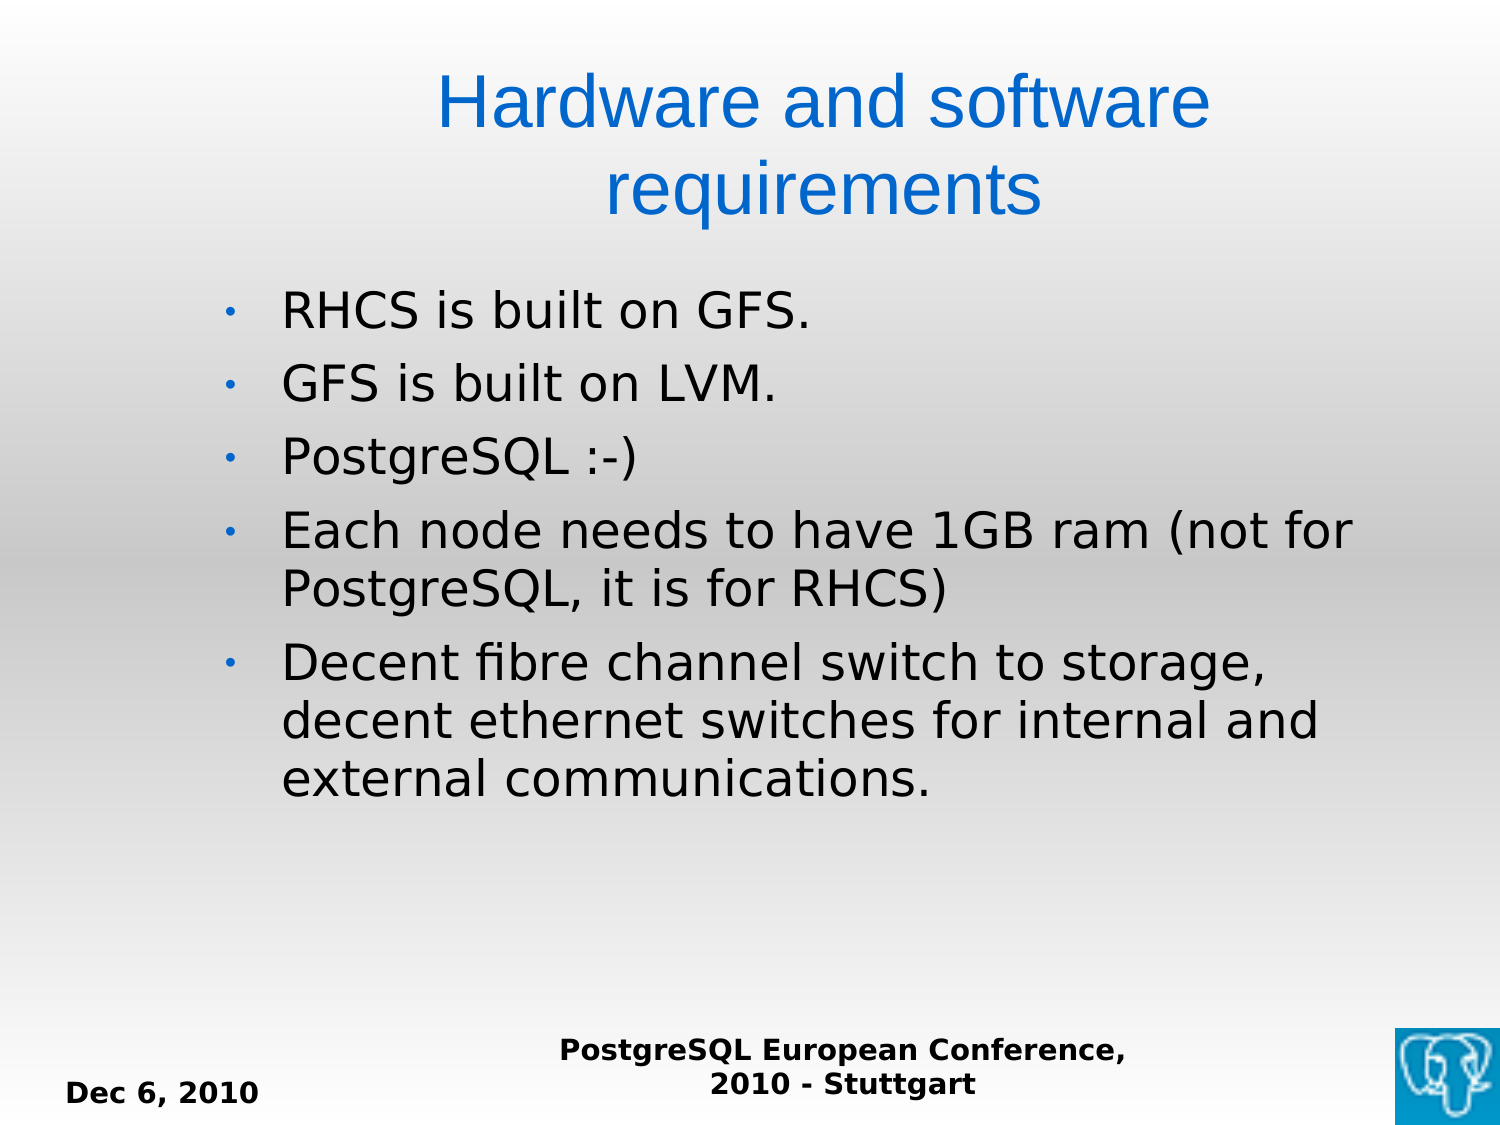

# Hardware and software requirements
RHCS is built on GFS.
GFS is built on LVM.
PostgreSQL :-)
Each node needs to have 1GB ram (not for PostgreSQL, it is for RHCS)
Decent fibre channel switch to storage, decent ethernet switches for internal and external communications.